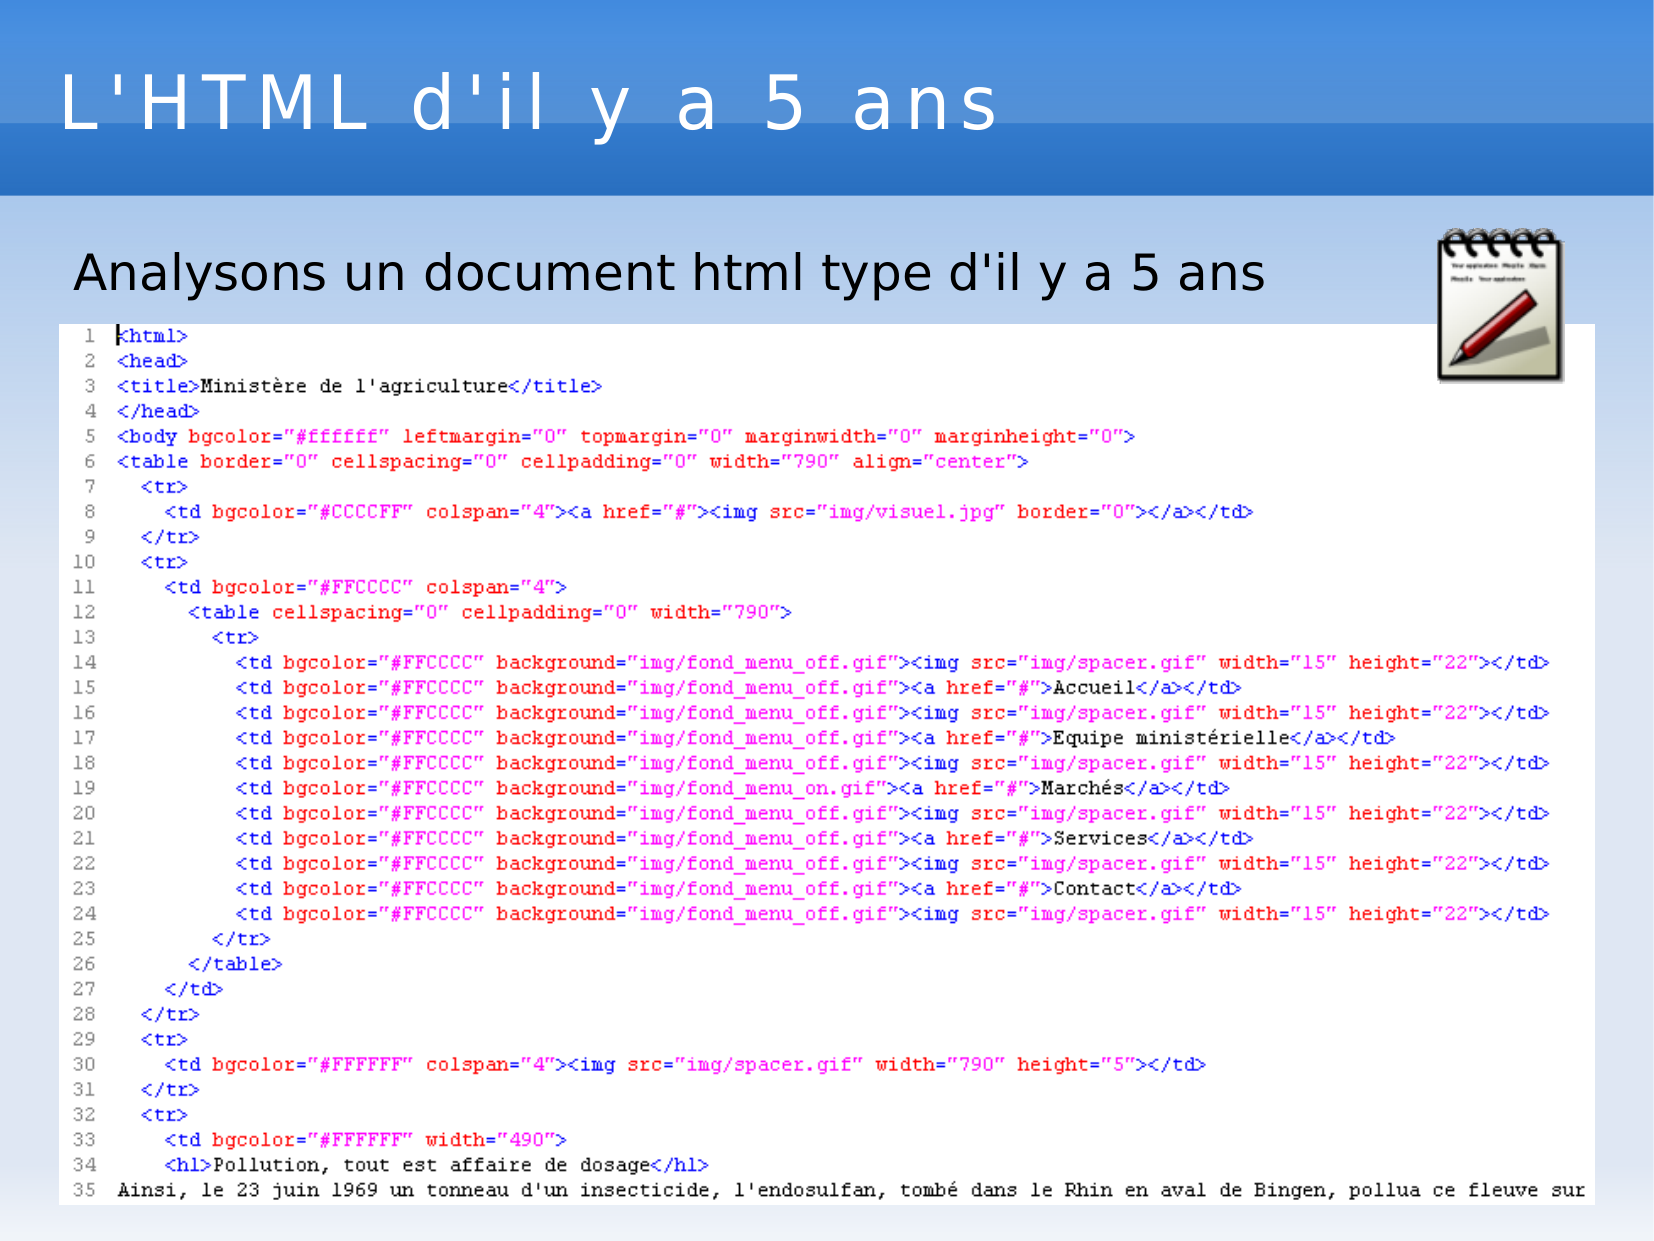

# L'HTML d'il y a 5 ans
Analysons un document html type d'il y a 5 ans